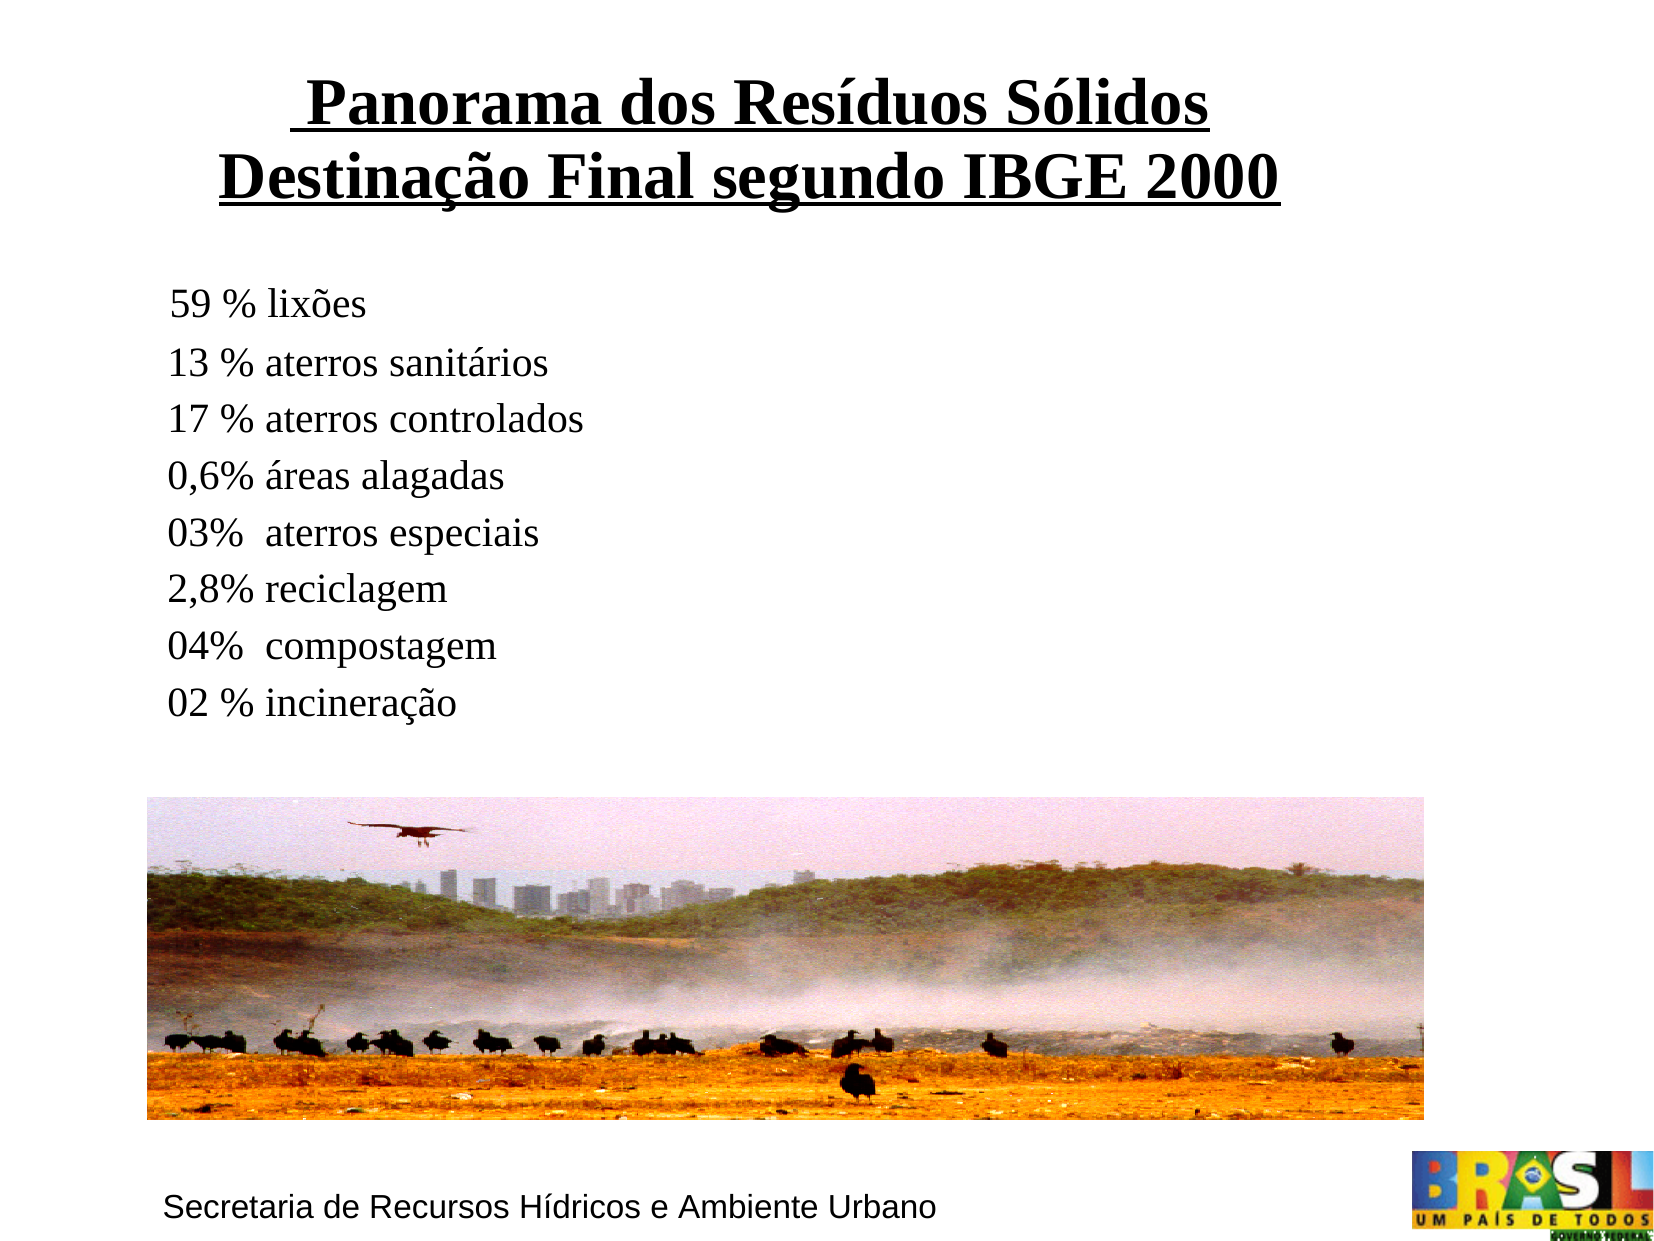

# Panorama dos Resíduos Sólidos Destinação Final segundo IBGE 2000
 59 % lixões
 13 % aterros sanitários
 17 % aterros controlados
 0,6% áreas alagadas
 03% aterros especiais
 2,8% reciclagem
 04% compostagem
 02 % incineração
Secretaria de Recursos Hídricos e Ambiente Urbano